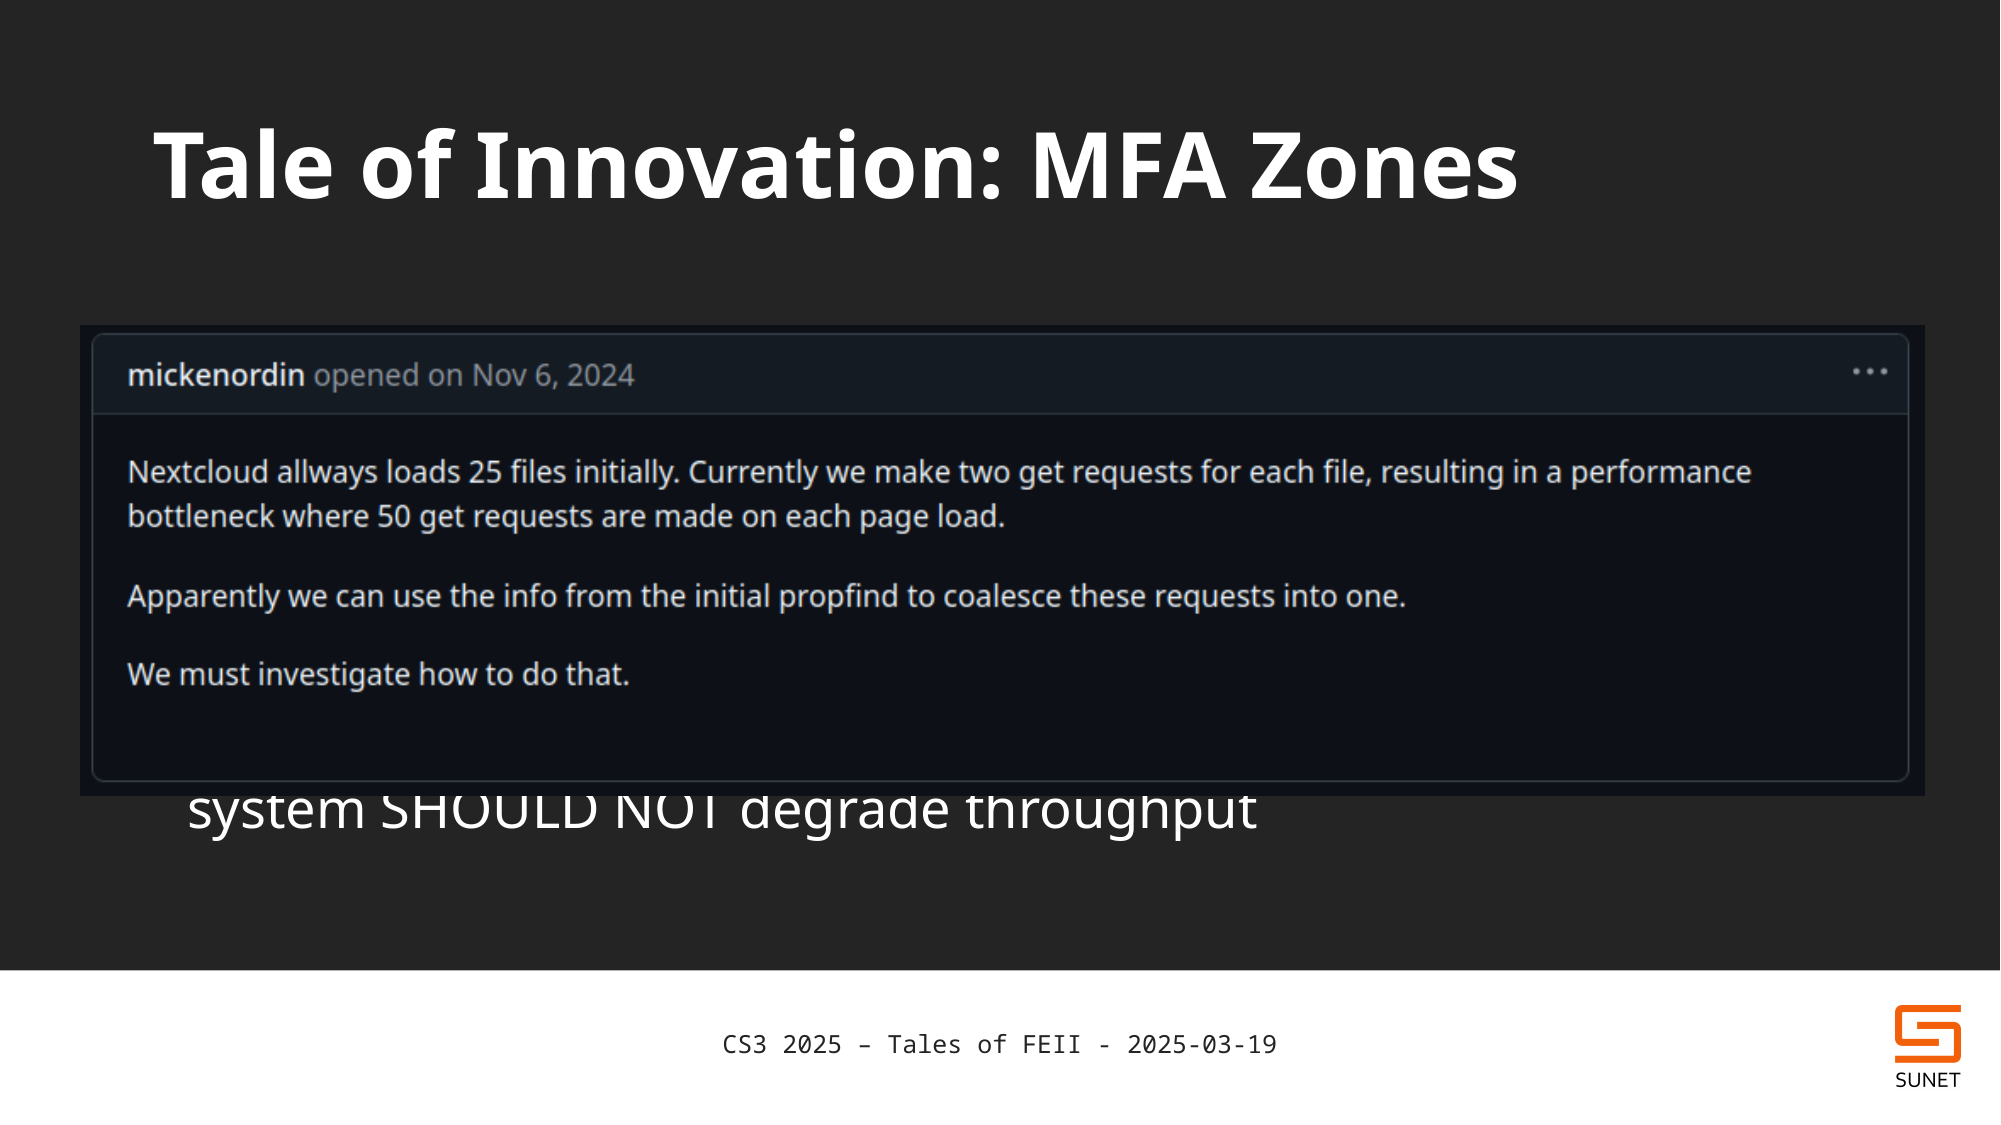

# Tale of Innovation: MFA Zones
MFA Zones: A new feature that MUST enforce secure file access
Problem: Checking each file individually severely impacted performance
Resolution: Implement batch checks in initial PROPFIND, as the system SHOULD NOT degrade throughput
CS3 2025 – Tales of FEII - 2025-03-19